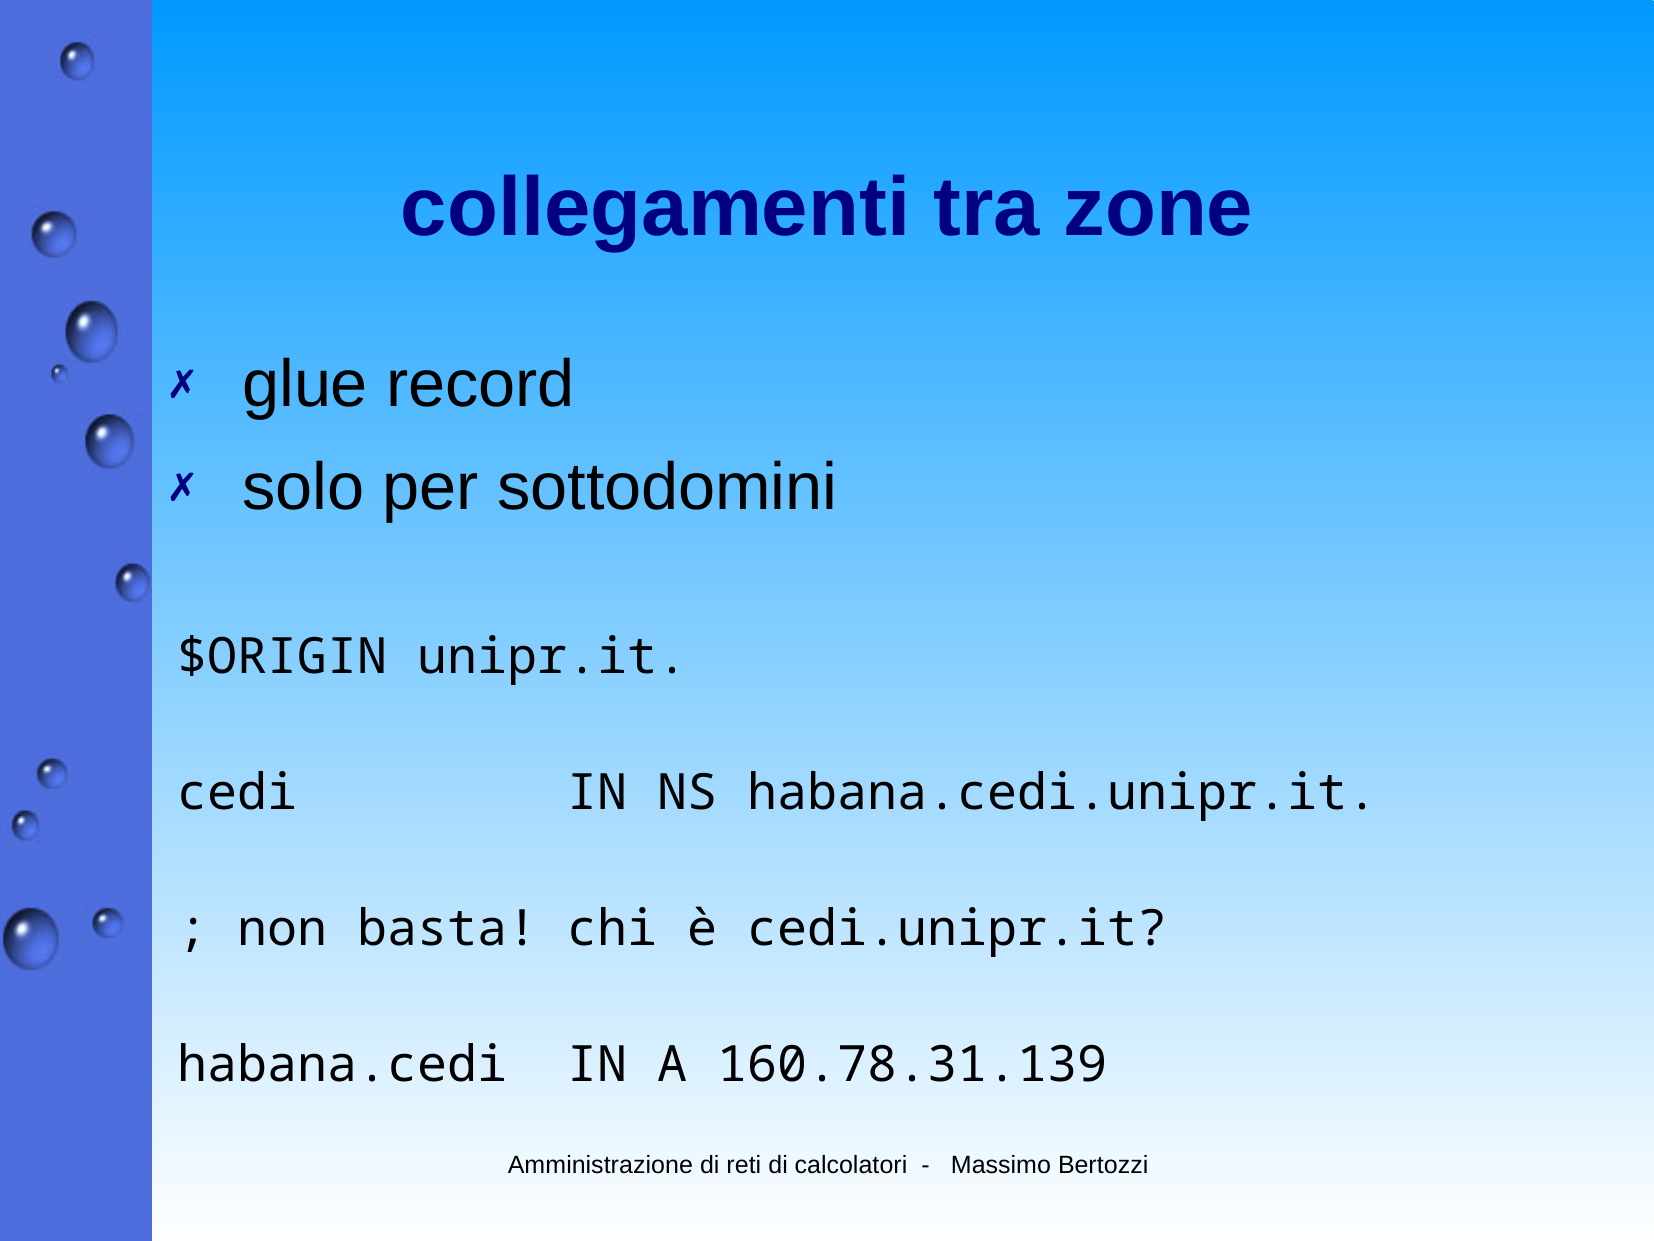

# collegamenti tra zone
glue record
solo per sottodomini
$ORIGIN unipr.it.
cedi IN NS habana.cedi.unipr.it.
; non basta! chi è cedi.unipr.it?
habana.cedi IN A 160.78.31.139